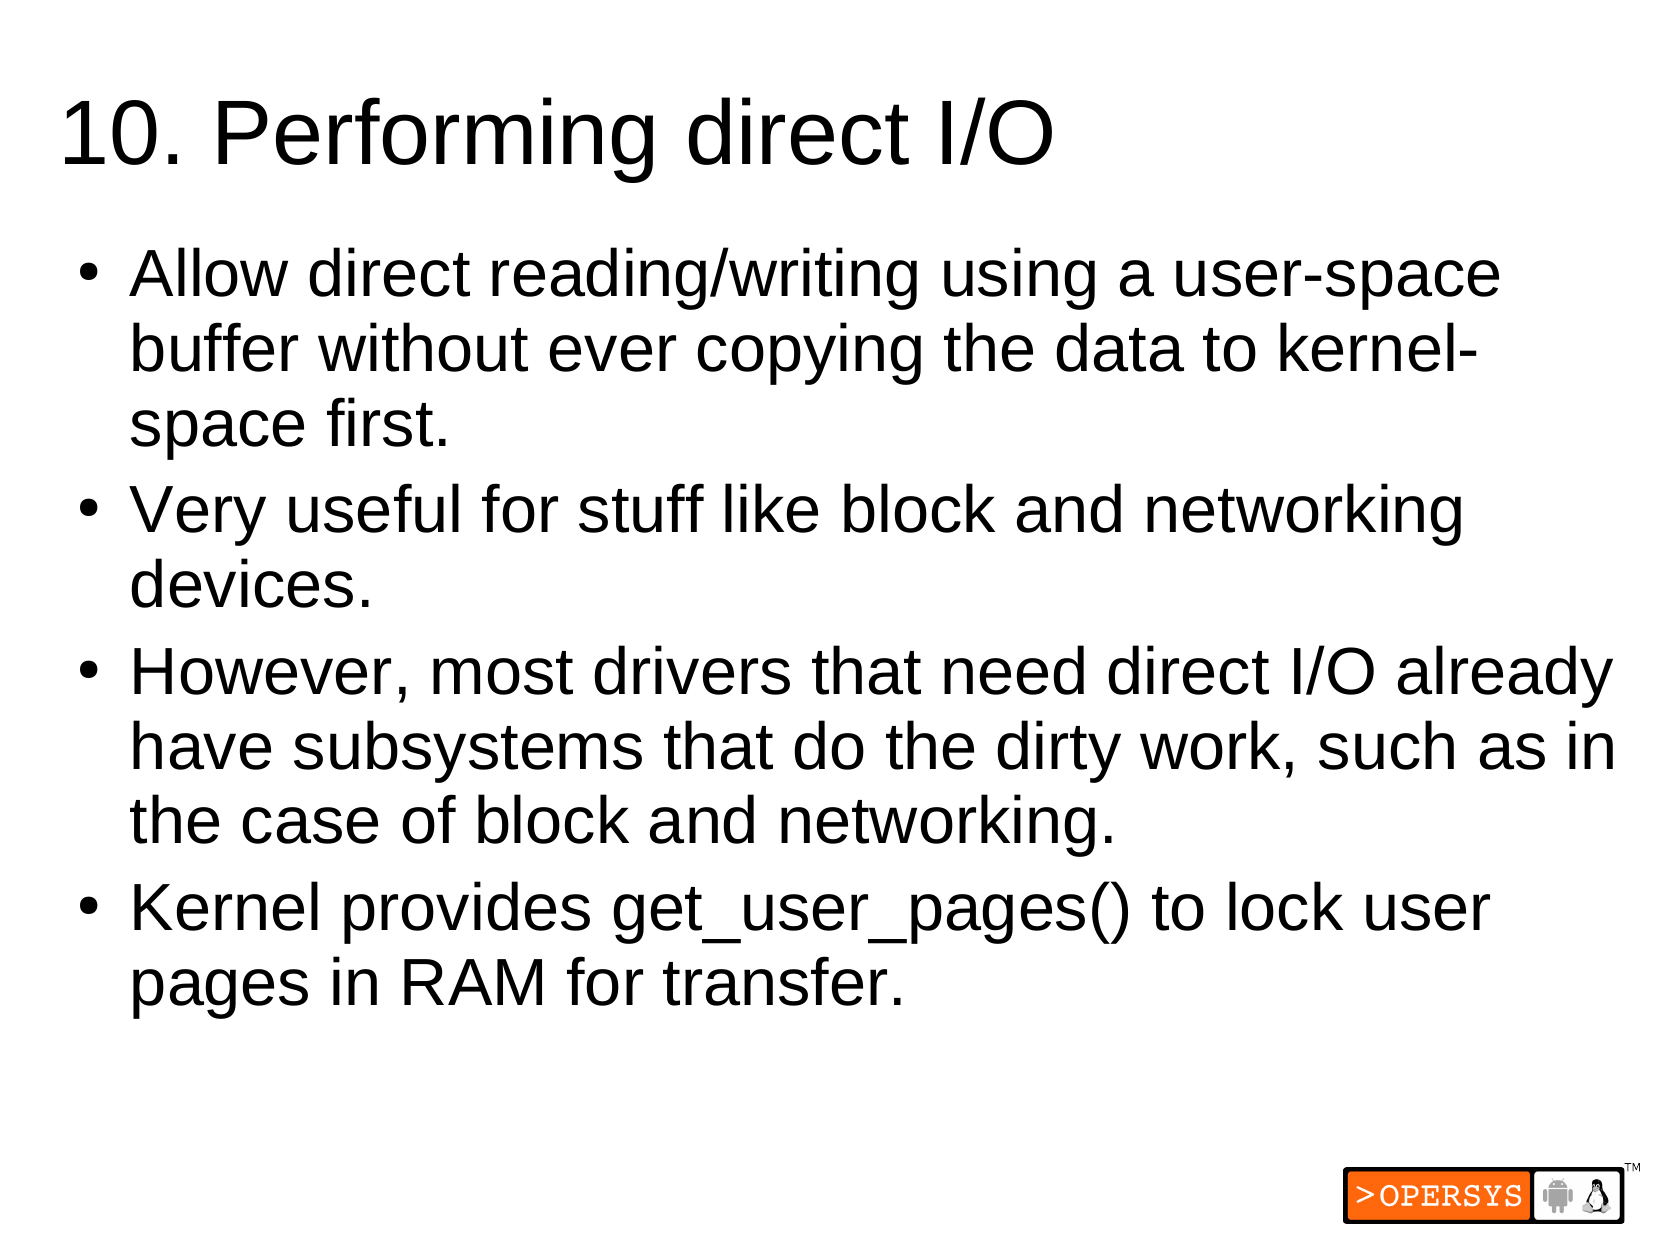

# 10. Performing direct I/O
Allow direct reading/writing using a user-space buffer without ever copying the data to kernel-space first.
Very useful for stuff like block and networking devices.
However, most drivers that need direct I/O already have subsystems that do the dirty work, such as in the case of block and networking.
Kernel provides get_user_pages() to lock user pages in RAM for transfer.